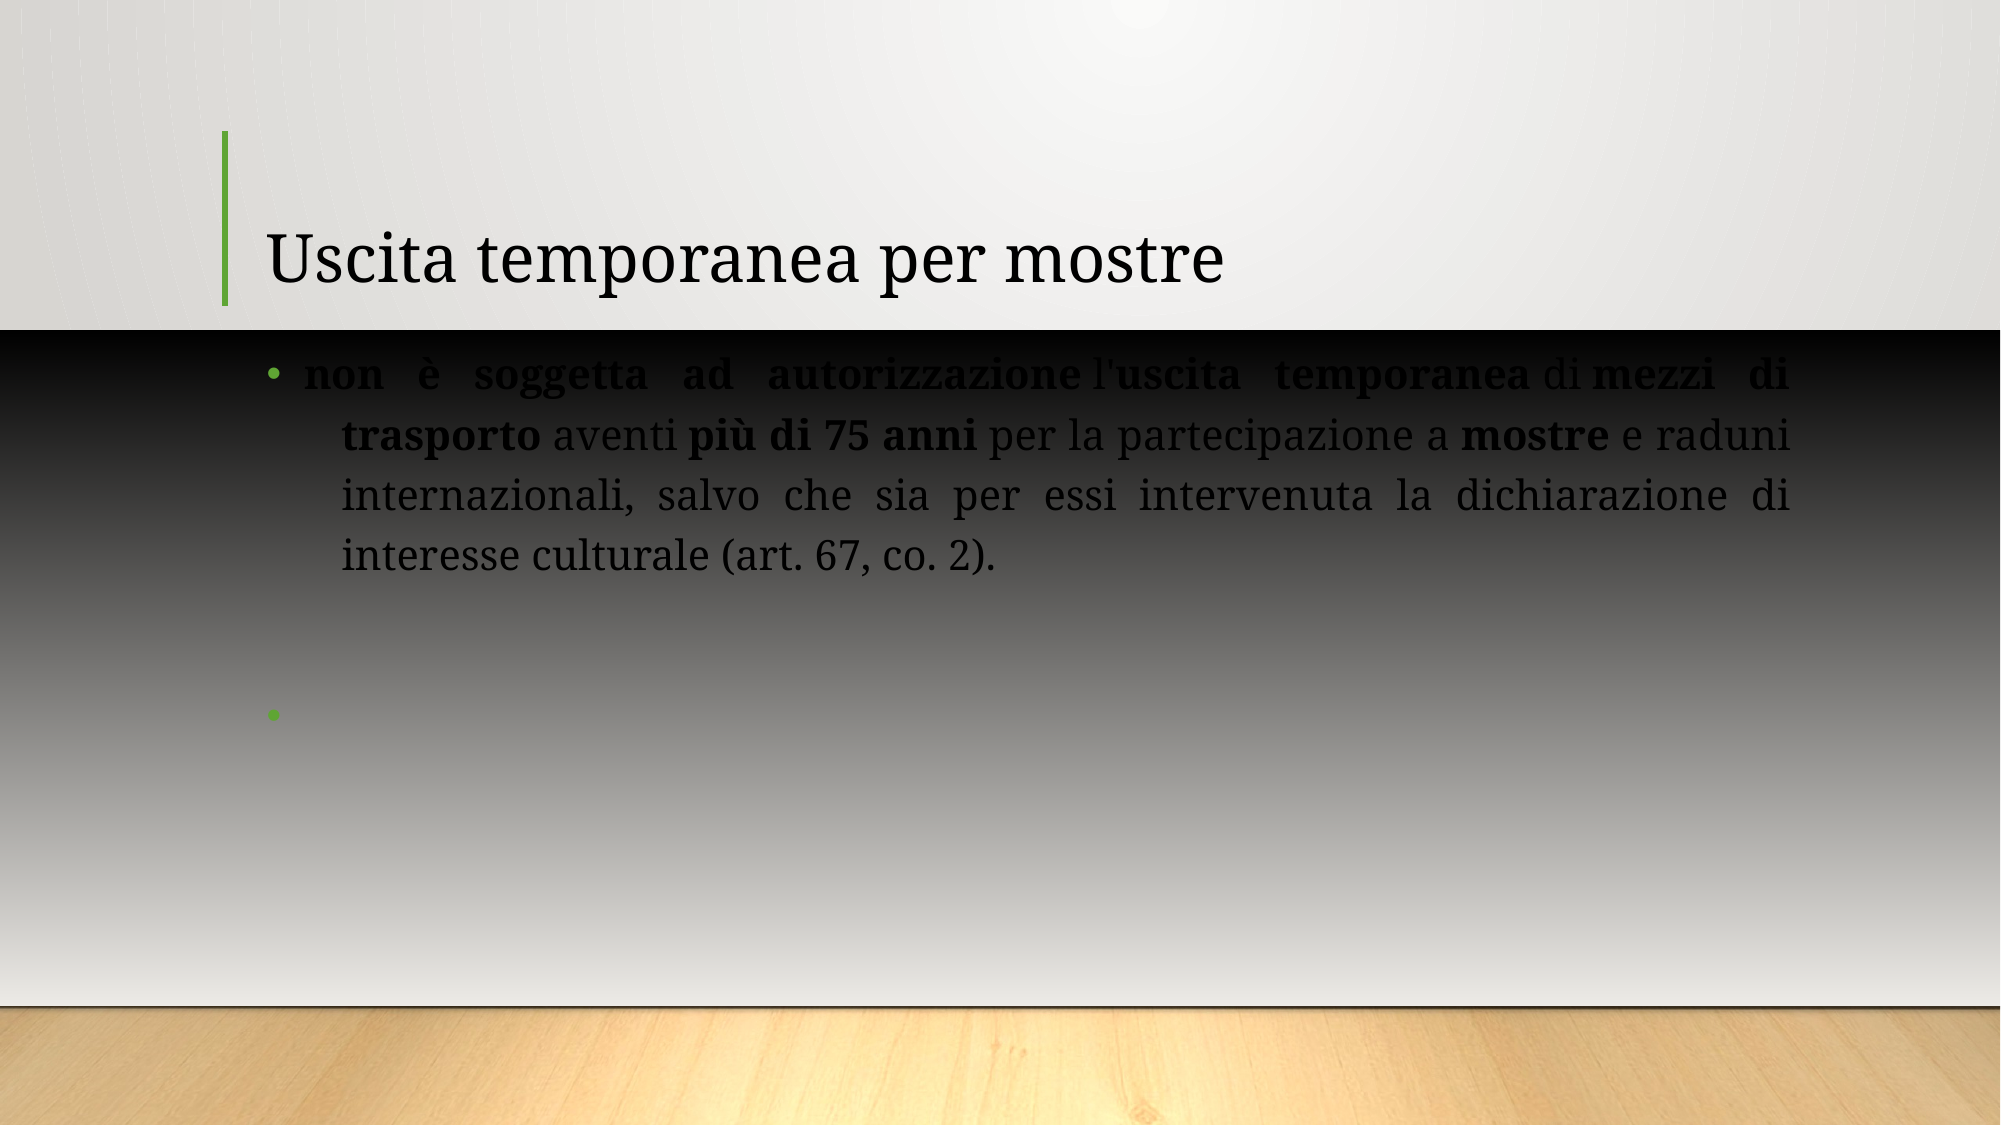

# Uscita temporanea per mostre
non è soggetta ad autorizzazione l'uscita temporanea di mezzi di trasporto aventi più di 75 anni per la partecipazione a mostre e raduni internazionali, salvo che sia per essi intervenuta la dichiarazione di interesse culturale (art. 67, co. 2).